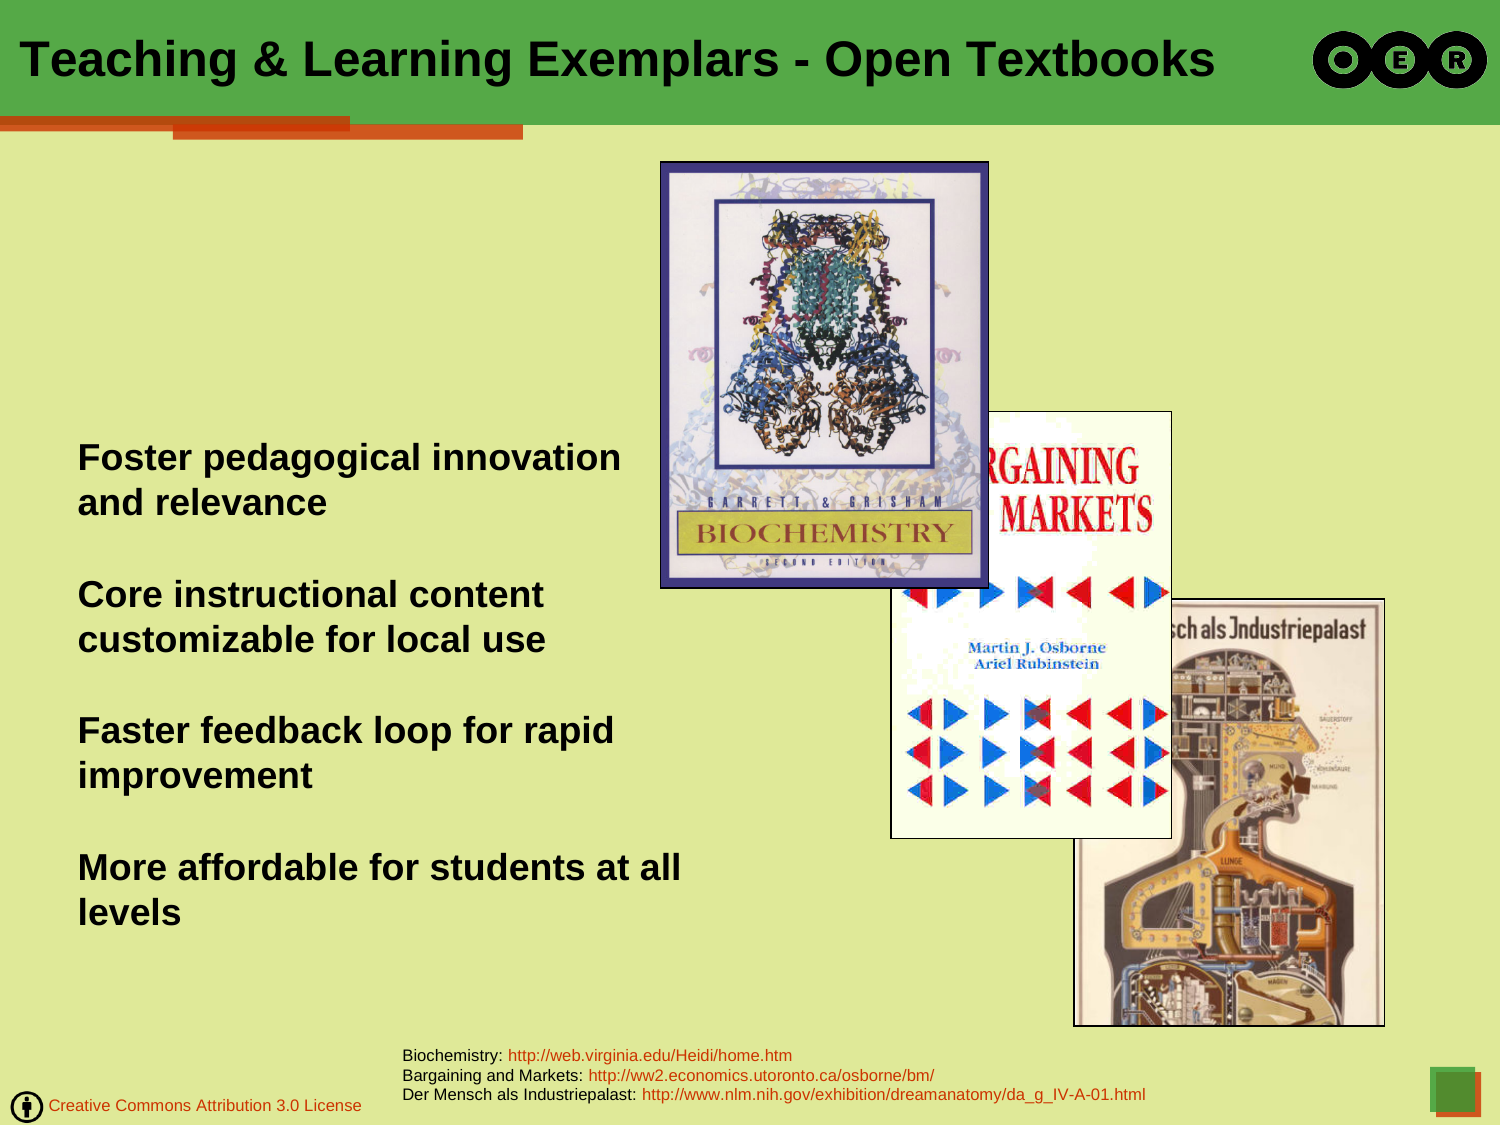

Teaching & Learning Exemplars - Open Textbooks
Foster pedagogical innovation and relevance
Core instructional content customizable for local use
Faster feedback loop for rapid improvement
More affordable for students at all levels
Biochemistry: http://web.virginia.edu/Heidi/home.htm
Bargaining and Markets: http://ww2.economics.utoronto.ca/osborne/bm/
Der Mensch als Industriepalast: http://www.nlm.nih.gov/exhibition/dreamanatomy/da_g_IV-A-01.html